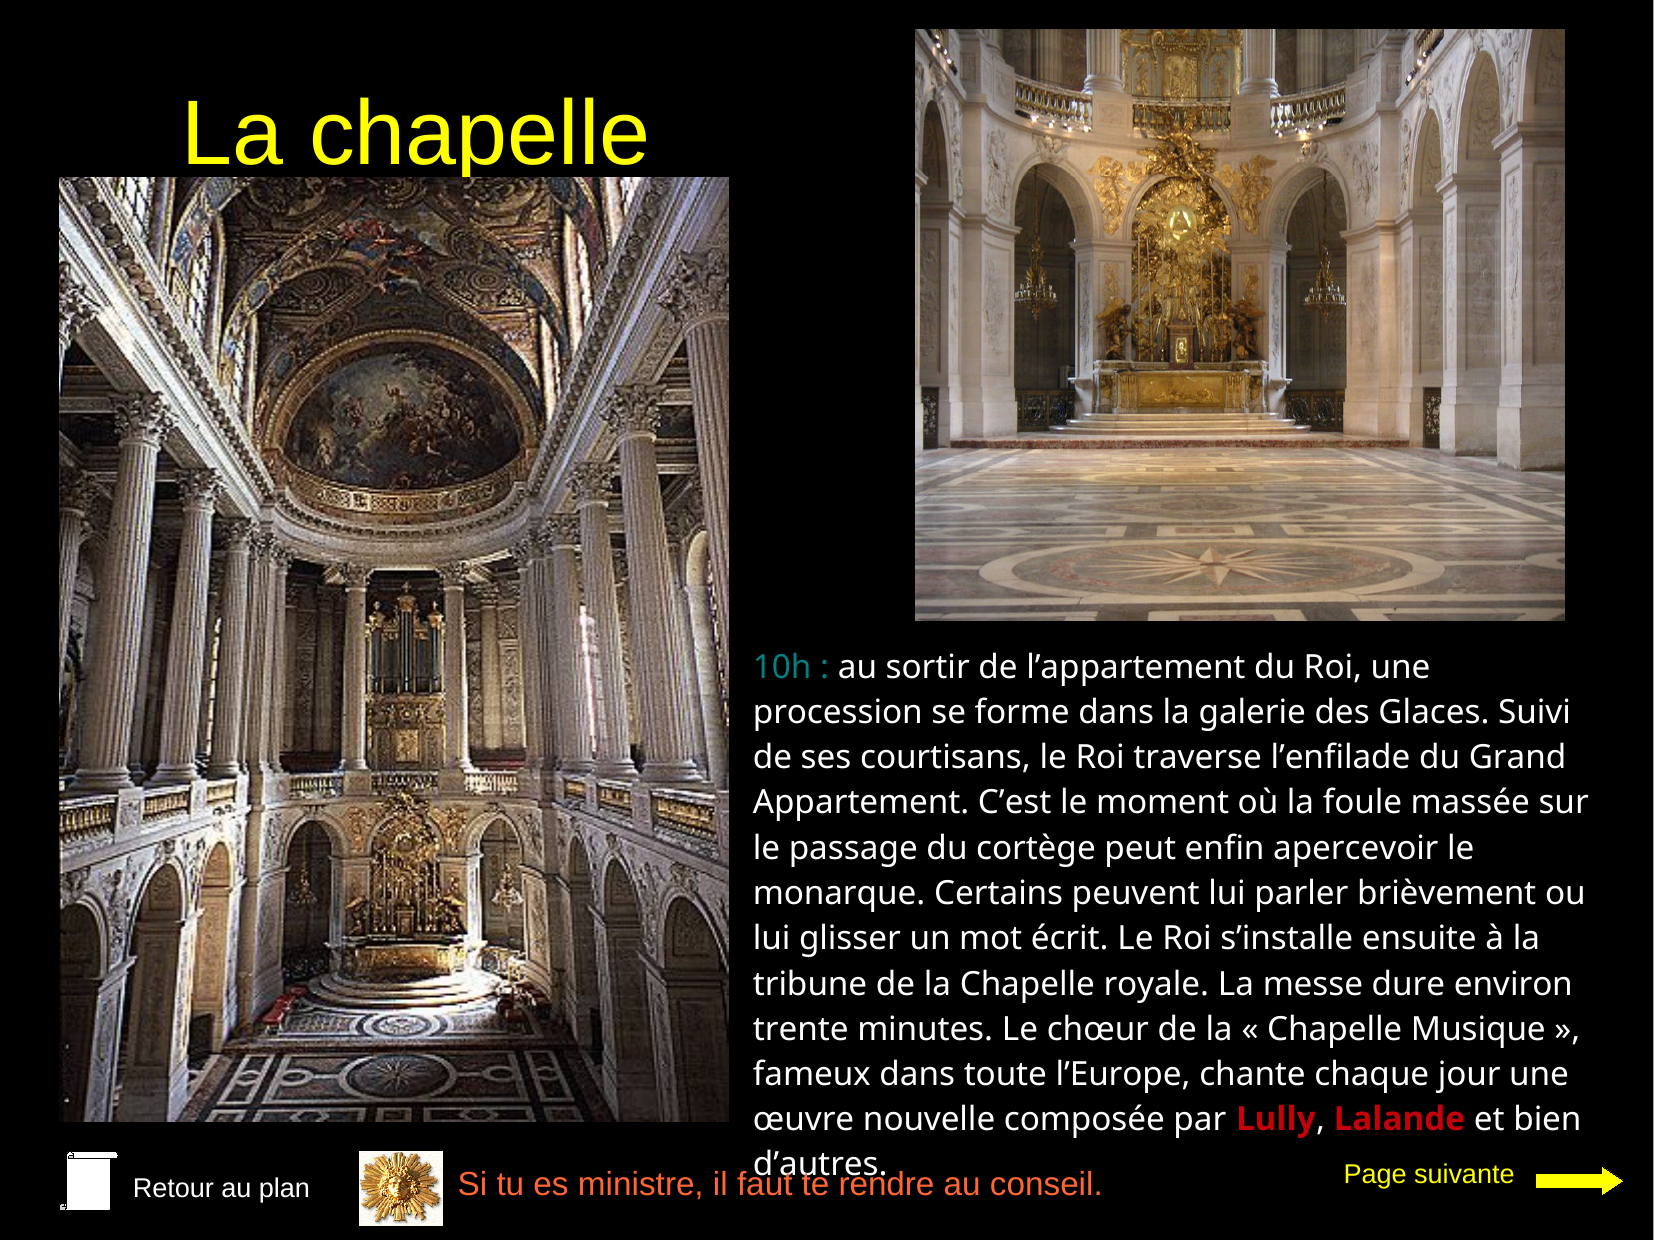

# La chapelle
10h : au sortir de l’appartement du Roi, une procession se forme dans la galerie des Glaces. Suivi de ses courtisans, le Roi traverse l’enfilade du Grand Appartement. C’est le moment où la foule massée sur le passage du cortège peut enfin apercevoir le monarque. Certains peuvent lui parler brièvement ou lui glisser un mot écrit. Le Roi s’installe ensuite à la tribune de la Chapelle royale. La messe dure environ trente minutes. Le chœur de la « Chapelle Musique », fameux dans toute l’Europe, chante chaque jour une œuvre nouvelle composée par Lully, Lalande et bien d’autres.
Page suivante
Si tu es ministre, il faut te rendre au conseil.
Retour au plan